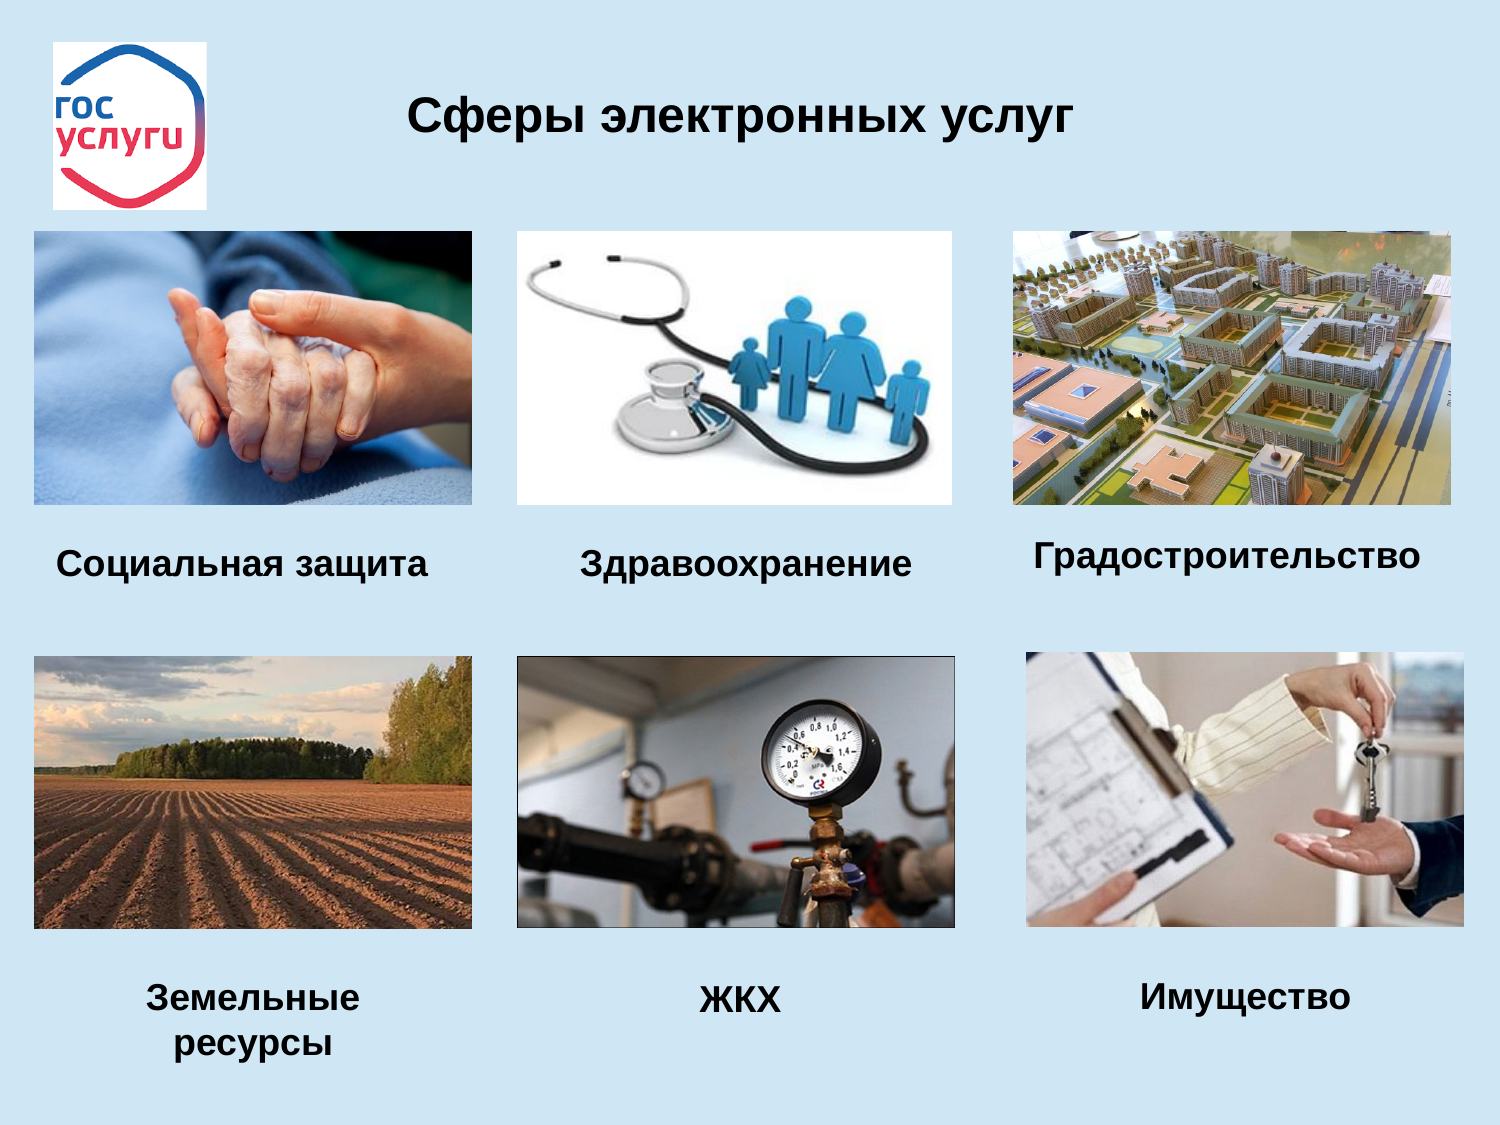

Сферы электронных услуг
Градостроительство
Социальная защита
Здравоохранение
Имущество
Земельные ресурсы
ЖКХ